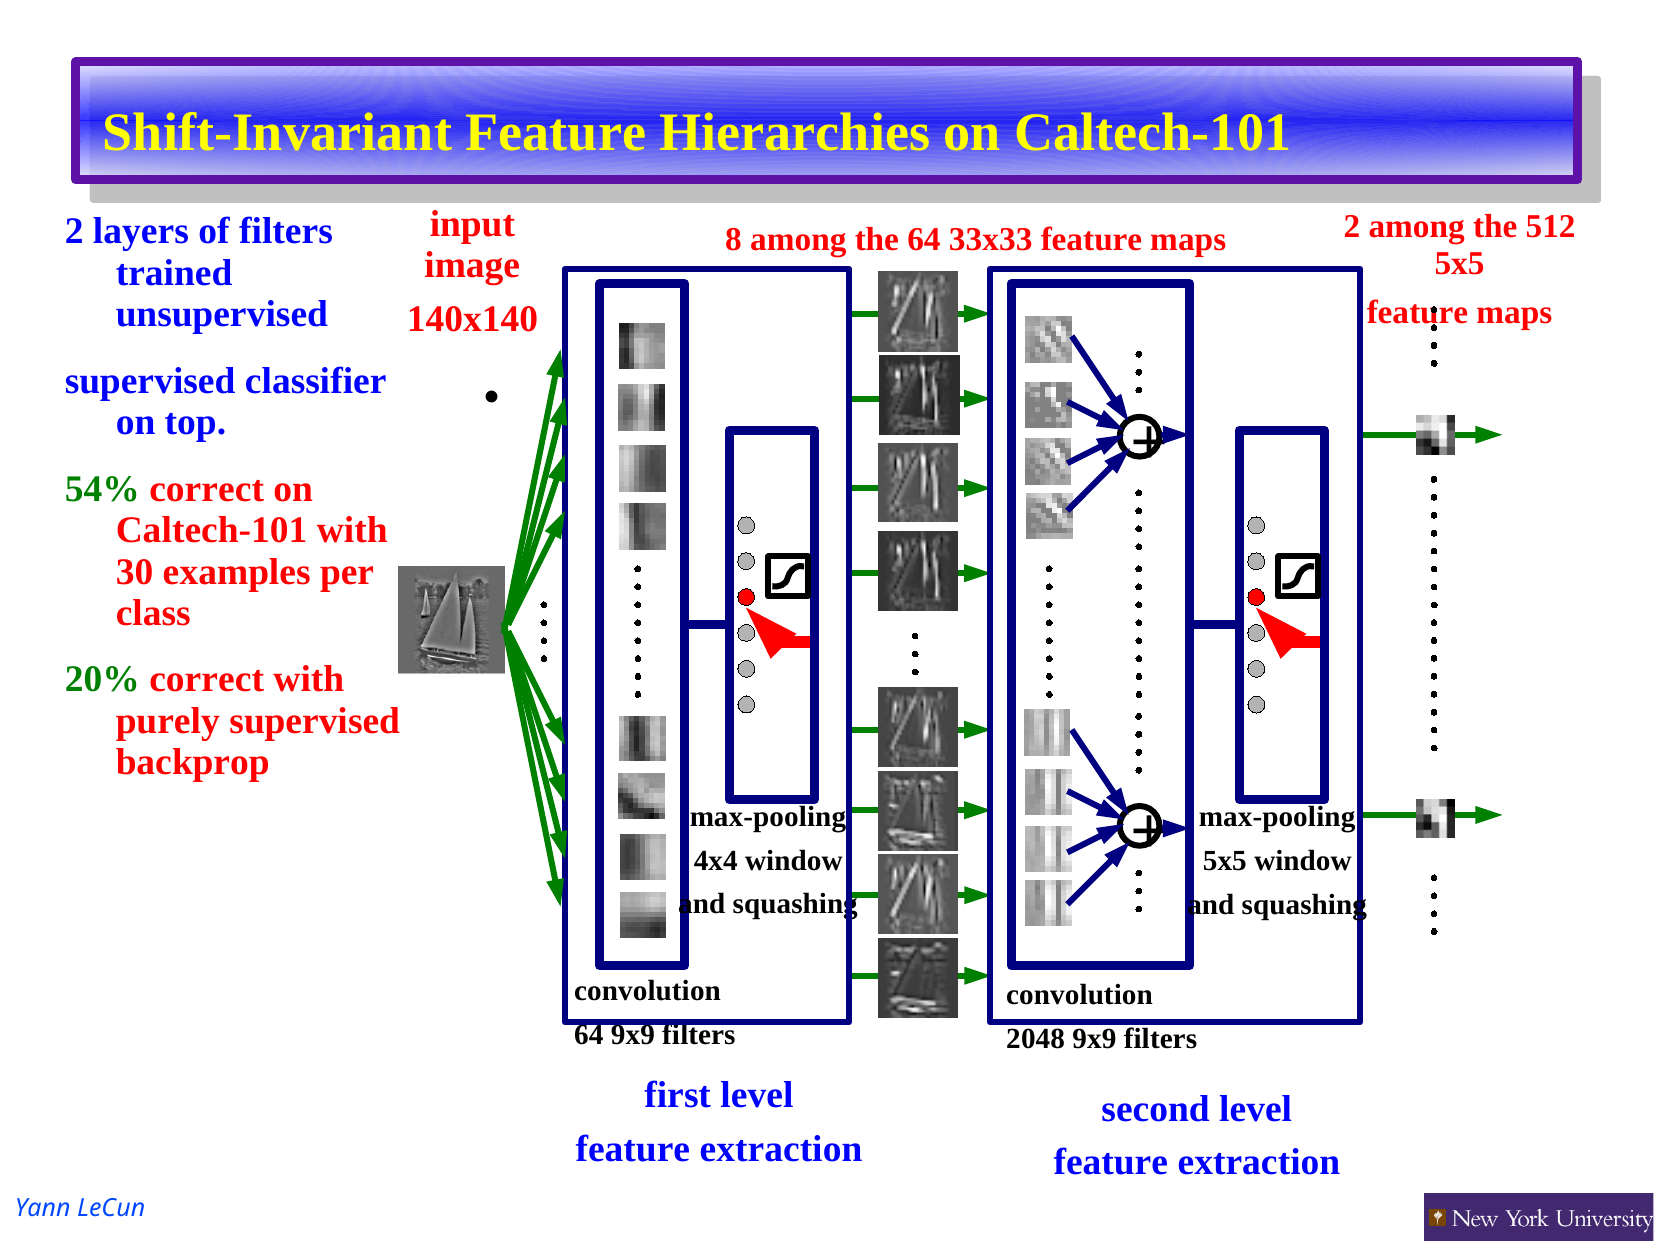

# Shift-Invariant Feature Hierarchies on Caltech-101
input image
140x140
2 among the 512 5x5
feature maps
8 among the 64 33x33 feature maps
2 layers of filters trained unsupervised
supervised classifier on top.
54% correct on Caltech-101 with 30 examples per class
20% correct with purely supervised backprop
.
+
+
max-pooling
4x4 window
and squashing
max-pooling
5x5 window
and squashing
convolution
64 9x9 filters
convolution
2048 9x9 filters
first level
feature extraction
second level
feature extraction